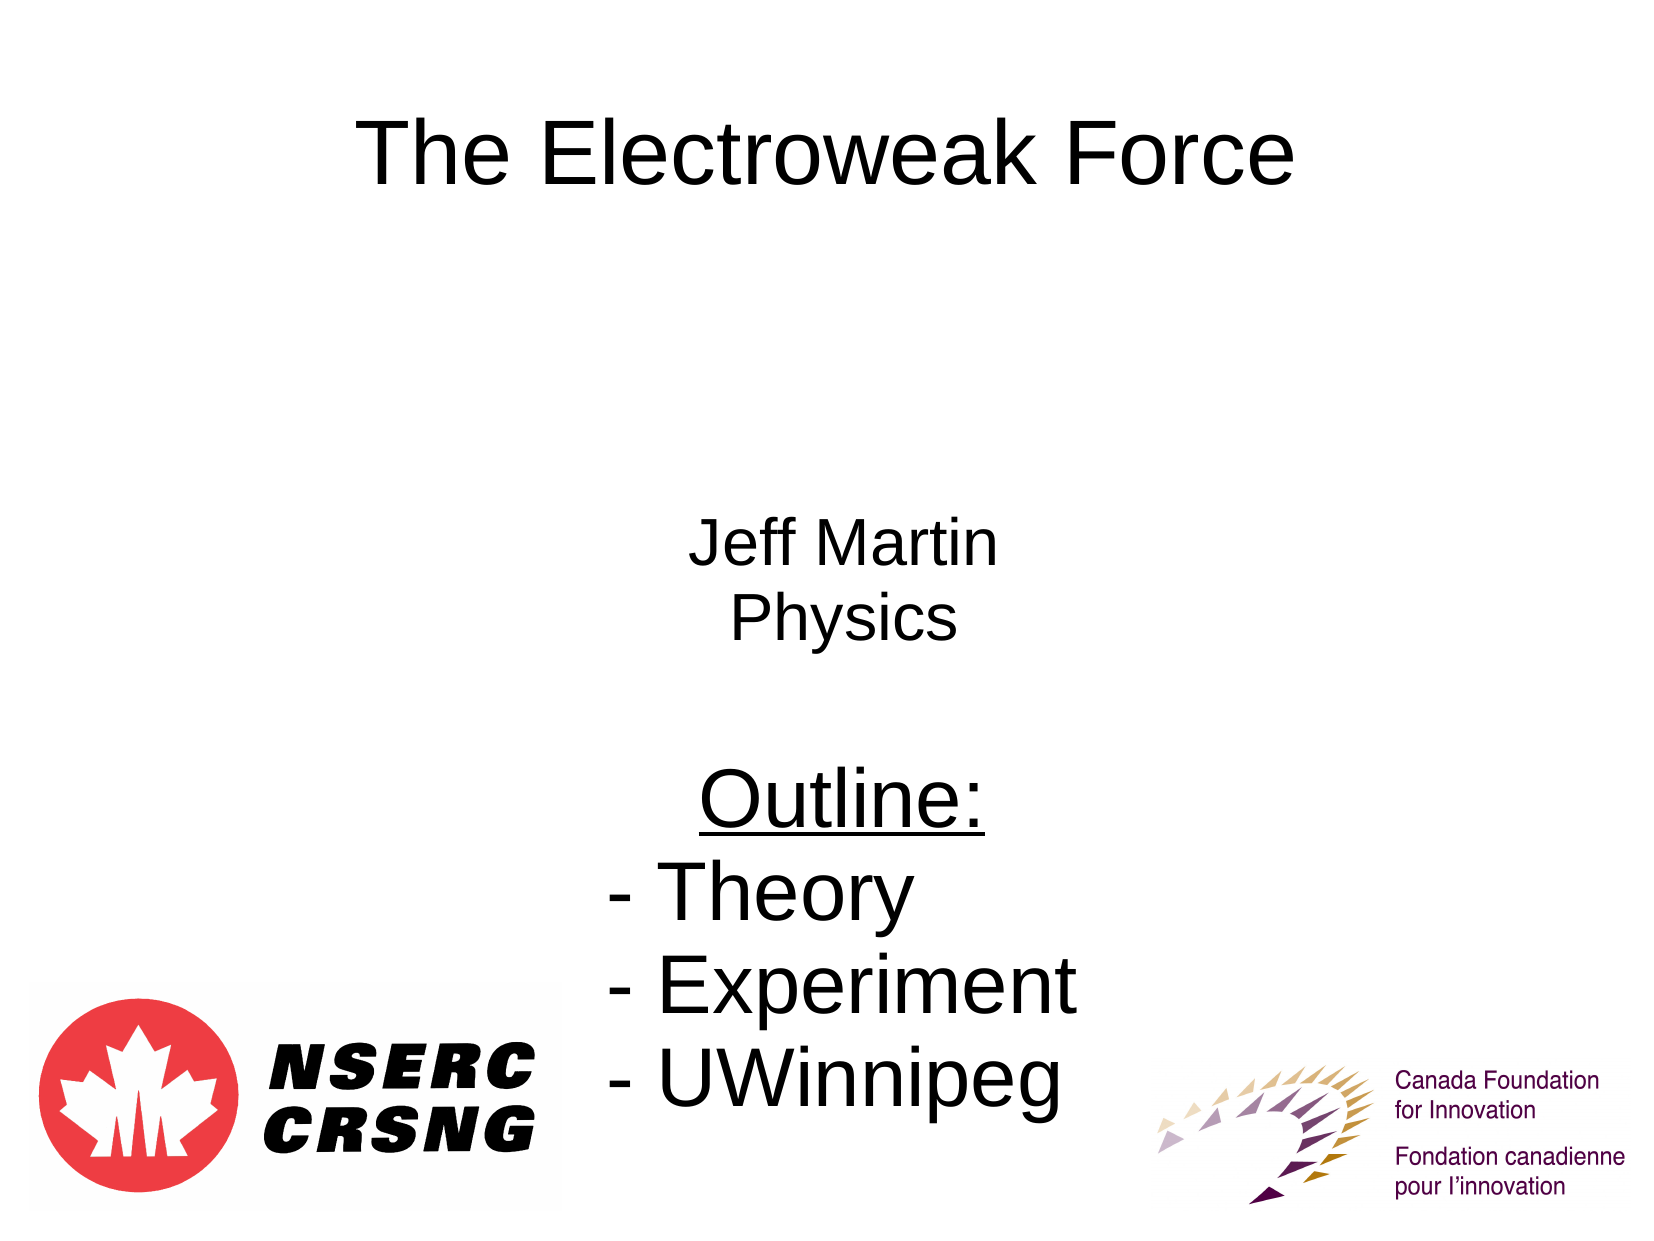

# The Electroweak Force
Jeff Martin
Physics
Outline:
- Theory
- Experiment
- UWinnipeg